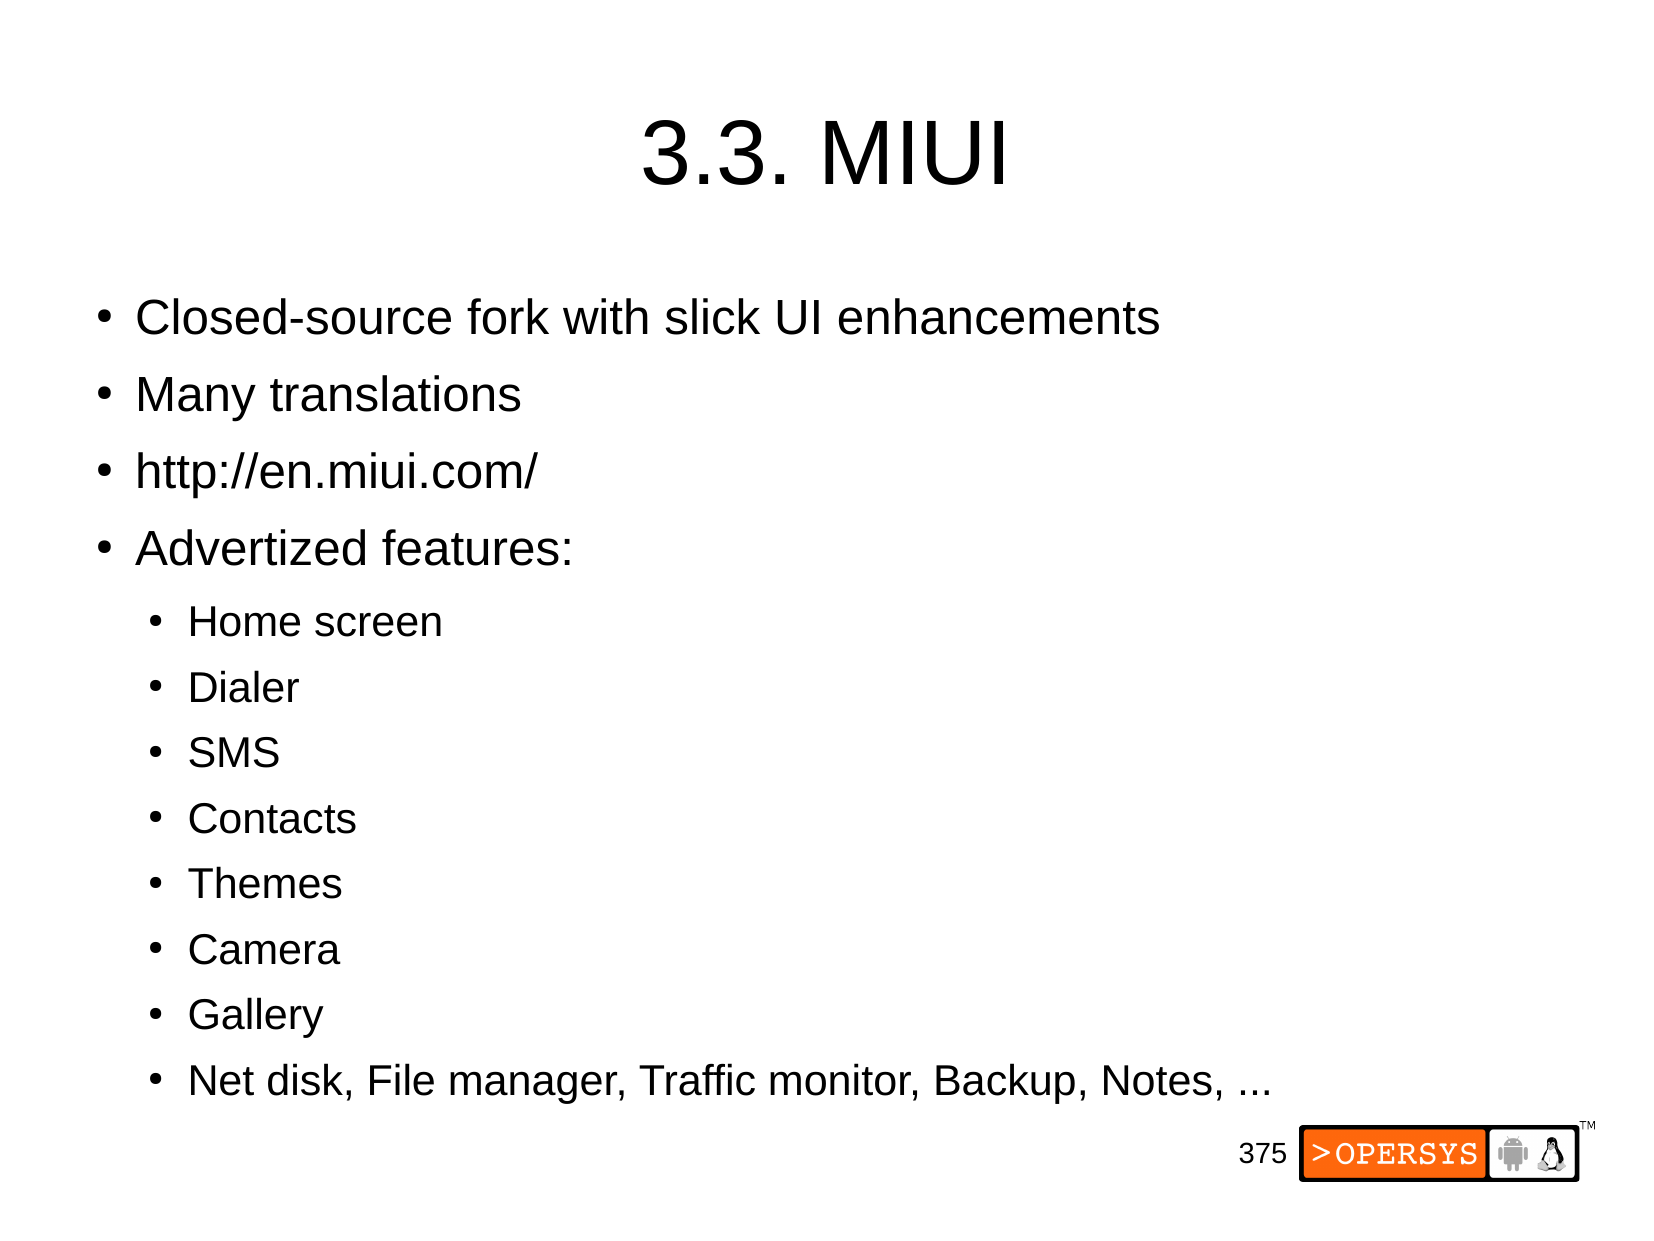

# 3.3. MIUI
Closed-source fork with slick UI enhancements
Many translations
http://en.miui.com/
Advertized features:
Home screen
Dialer
SMS
Contacts
Themes
Camera
Gallery
Net disk, File manager, Traffic monitor, Backup, Notes, ...